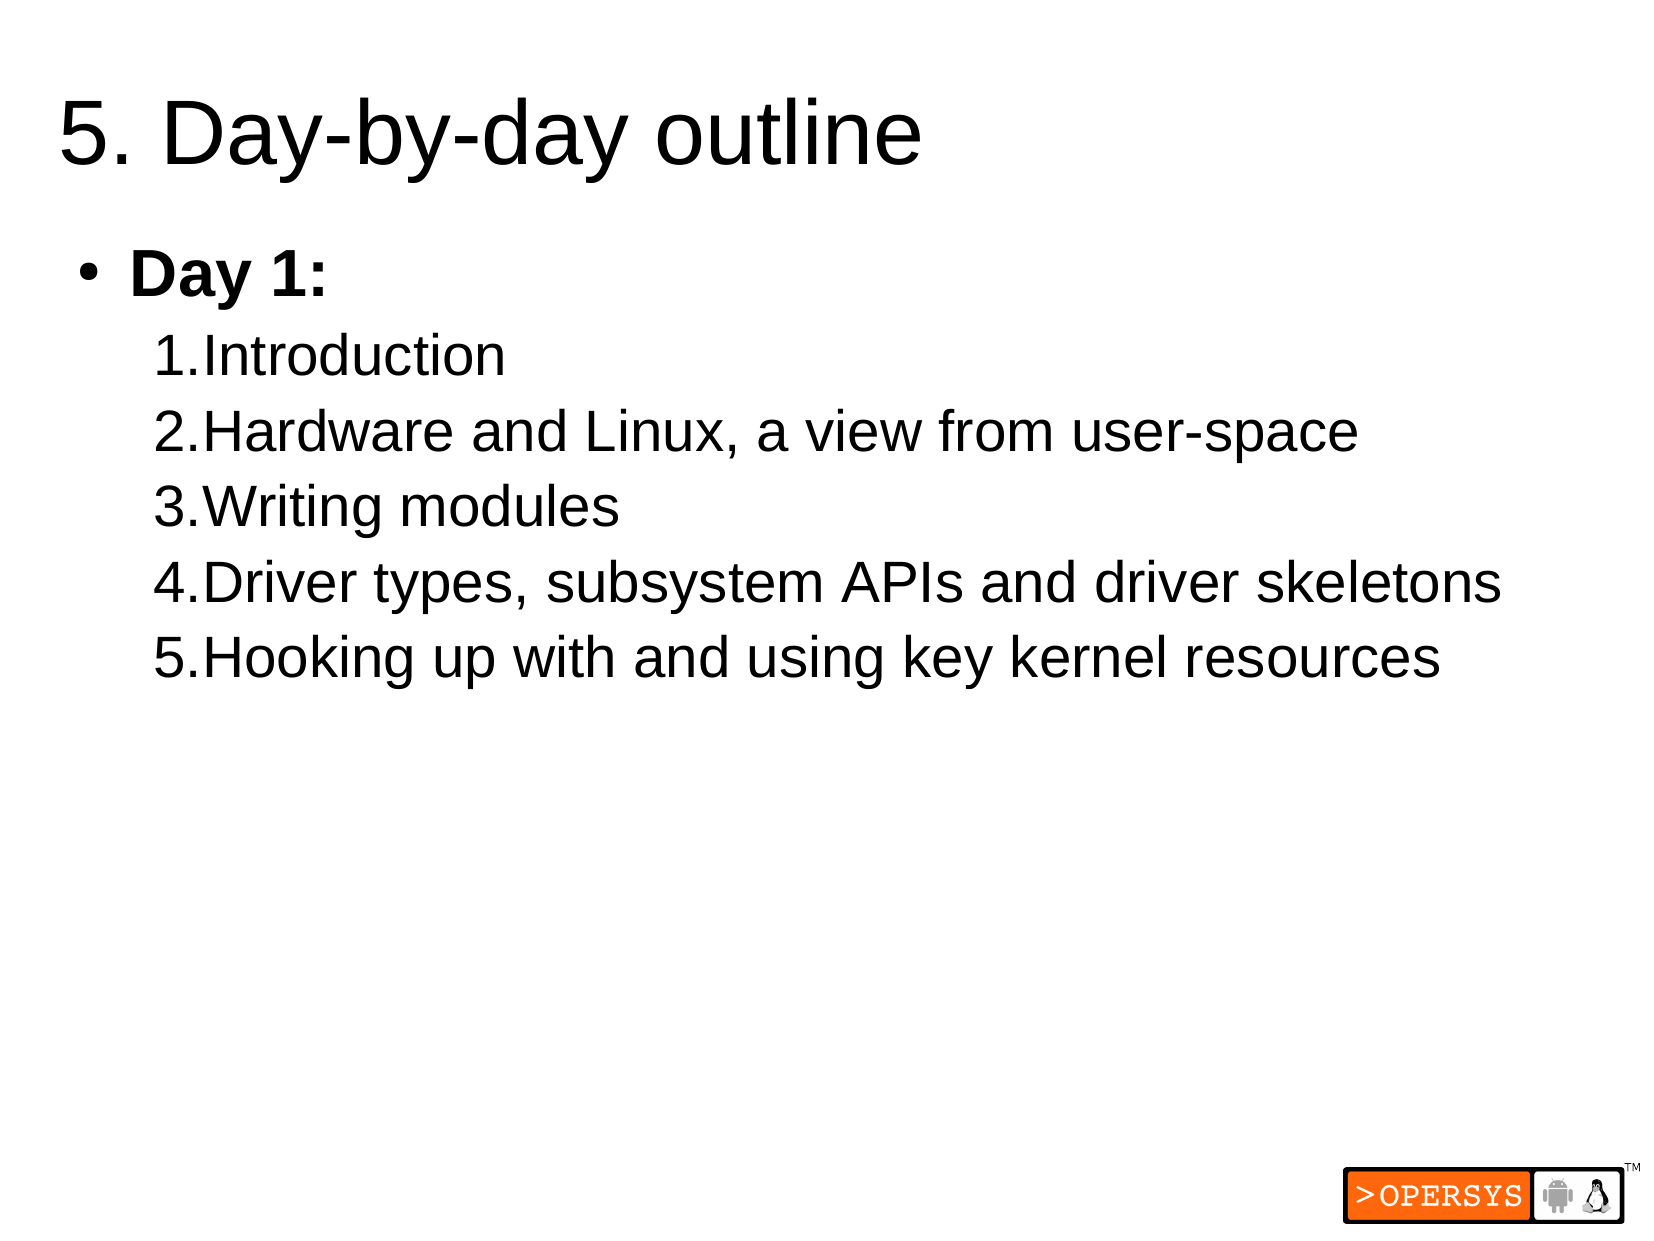

# 5. Day-by-day outline
Day 1:
Introduction
Hardware and Linux, a view from user-space
Writing modules
Driver types, subsystem APIs and driver skeletons
Hooking up with and using key kernel resources